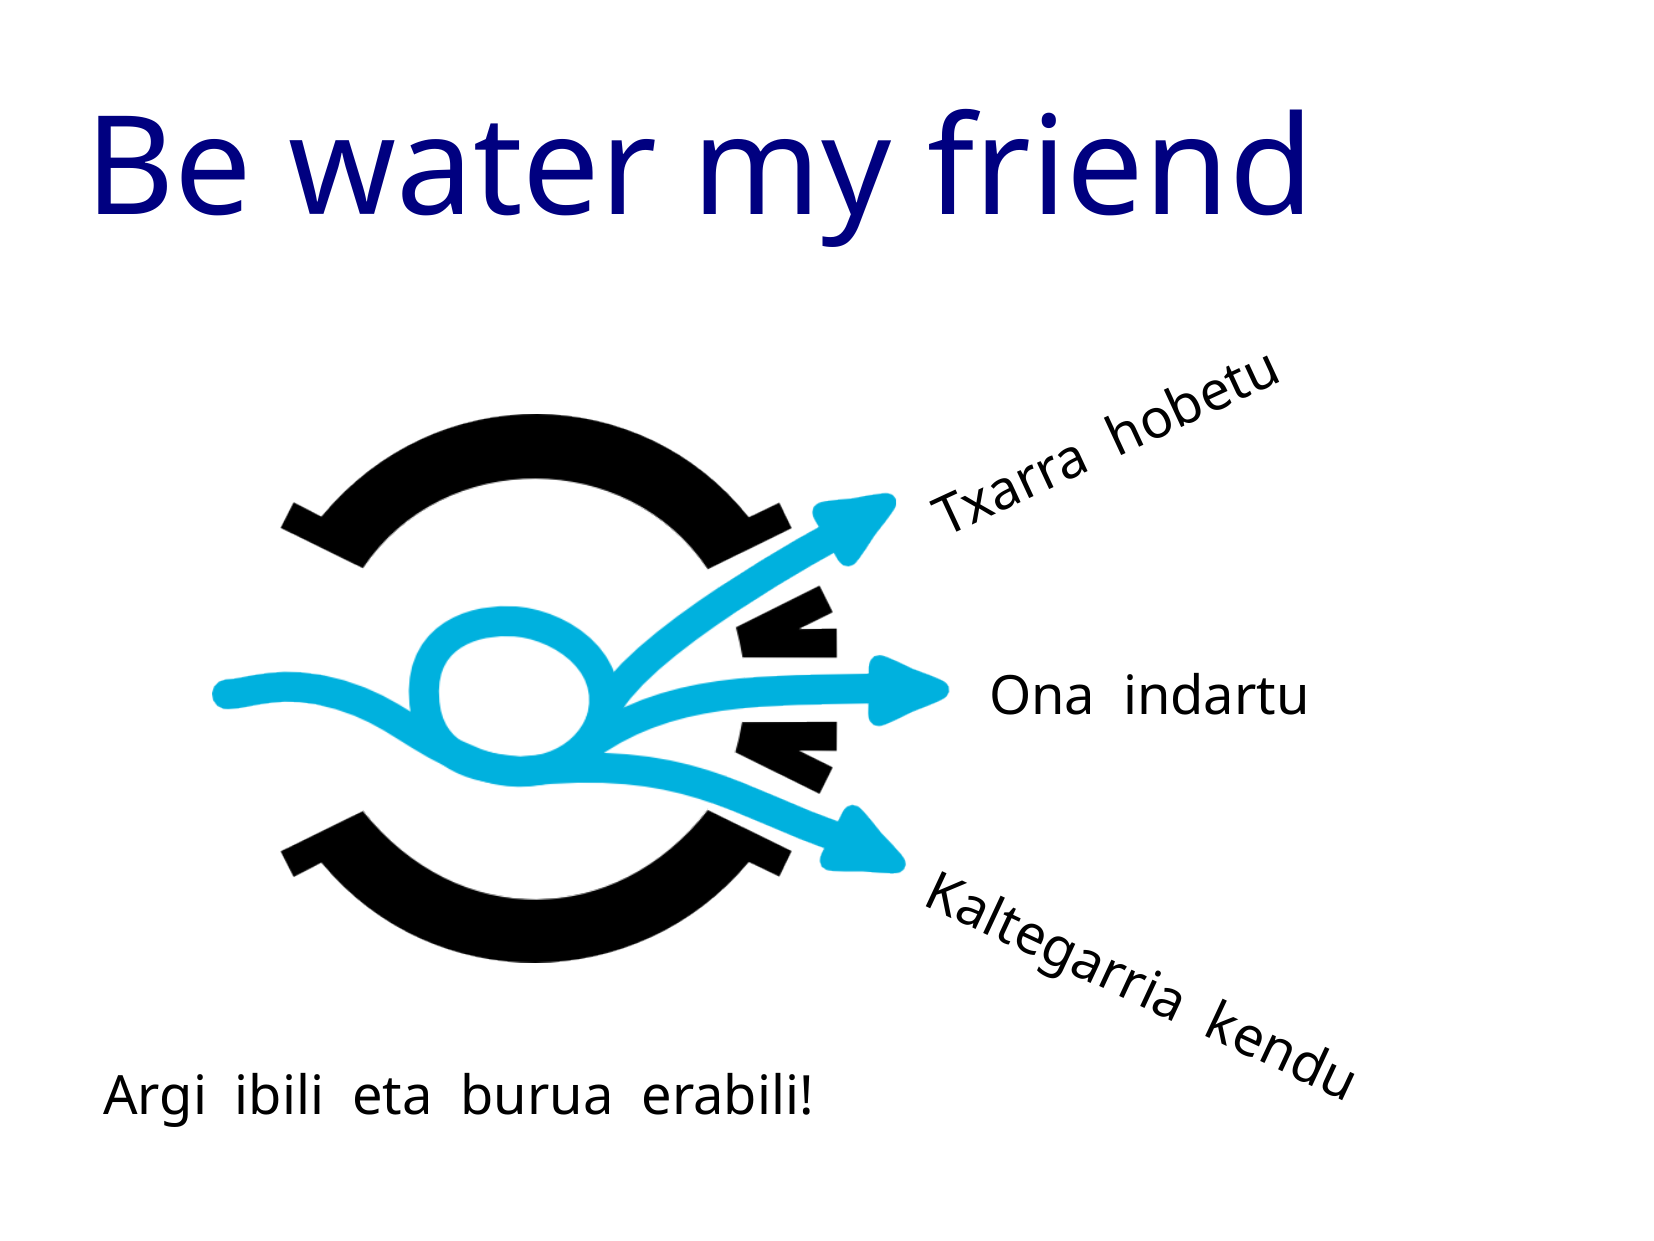

Be water my friend
Txarra hobetu
Ona indartu
Kaltegarria kendu
Argi ibili eta burua erabili!